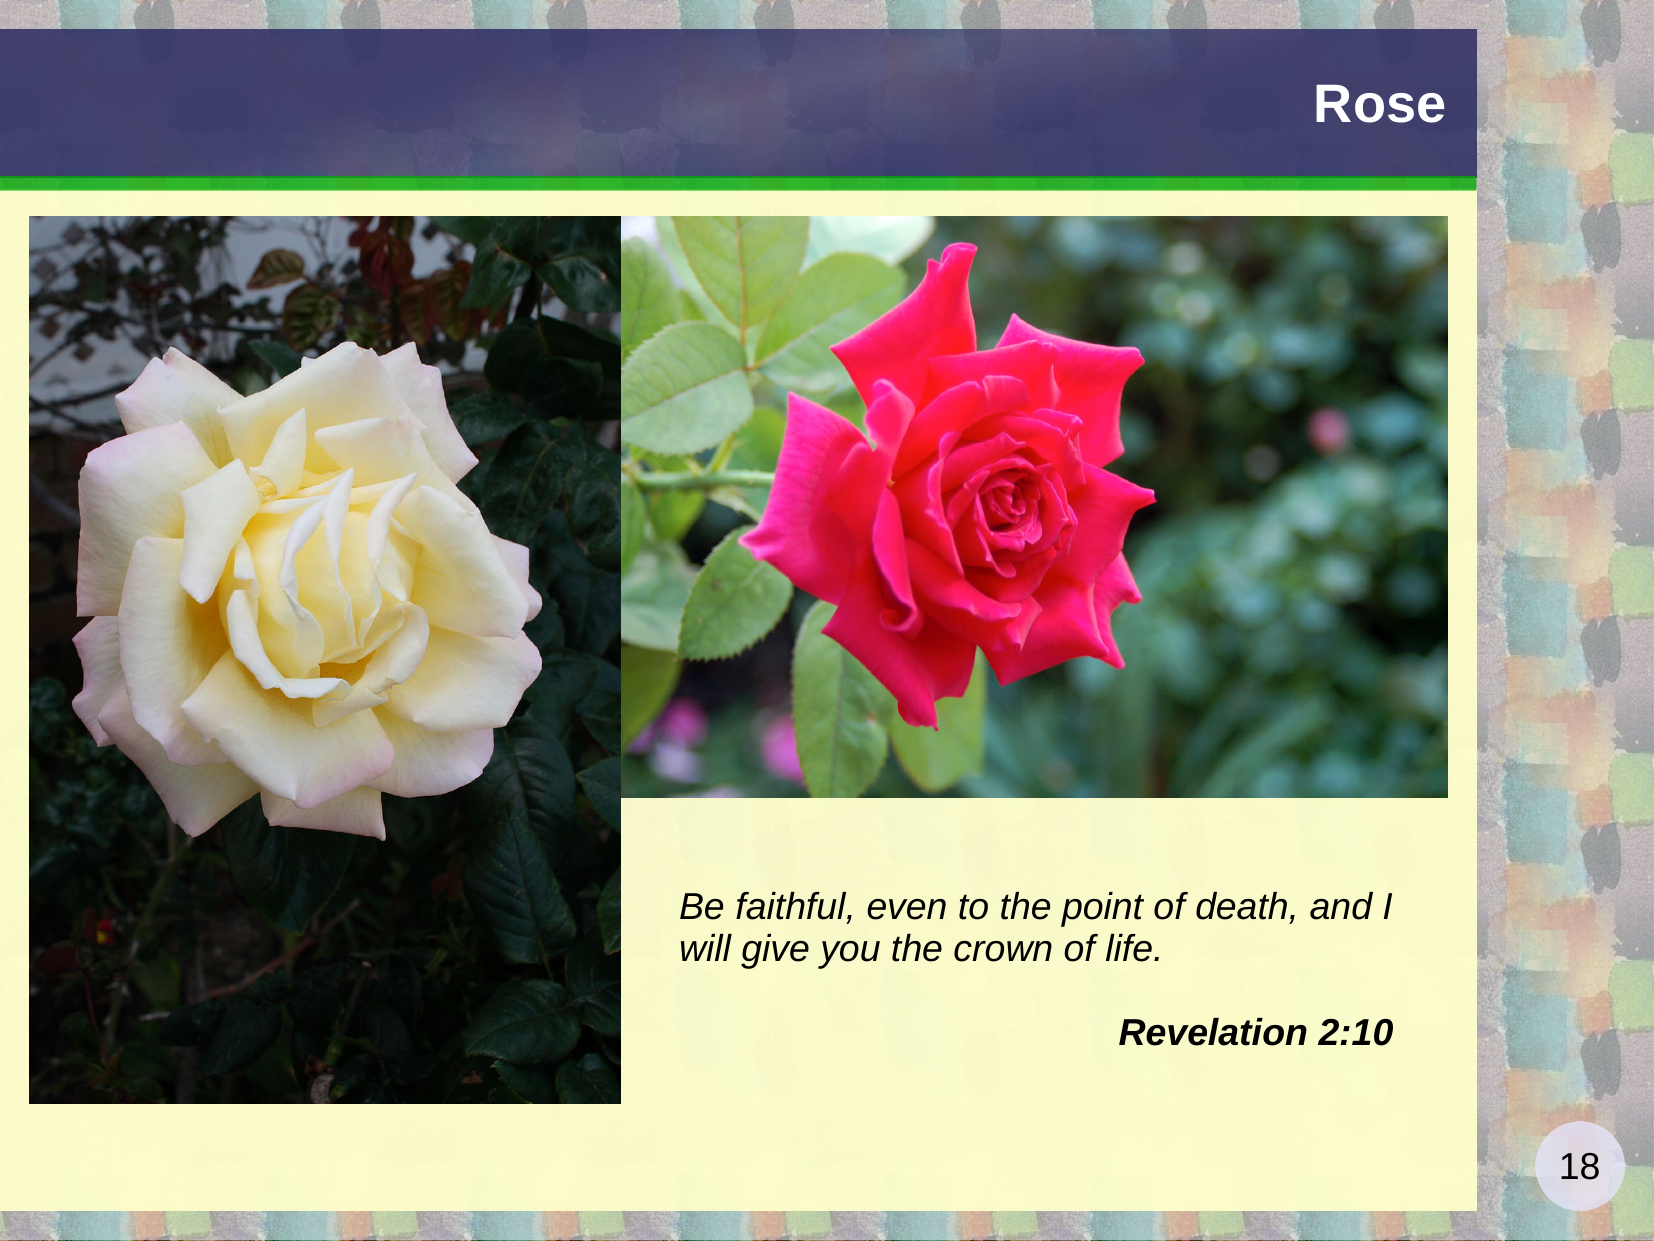

# Rose
Be faithful, even to the point of death, and I will give you the crown of life.
Revelation 2:10